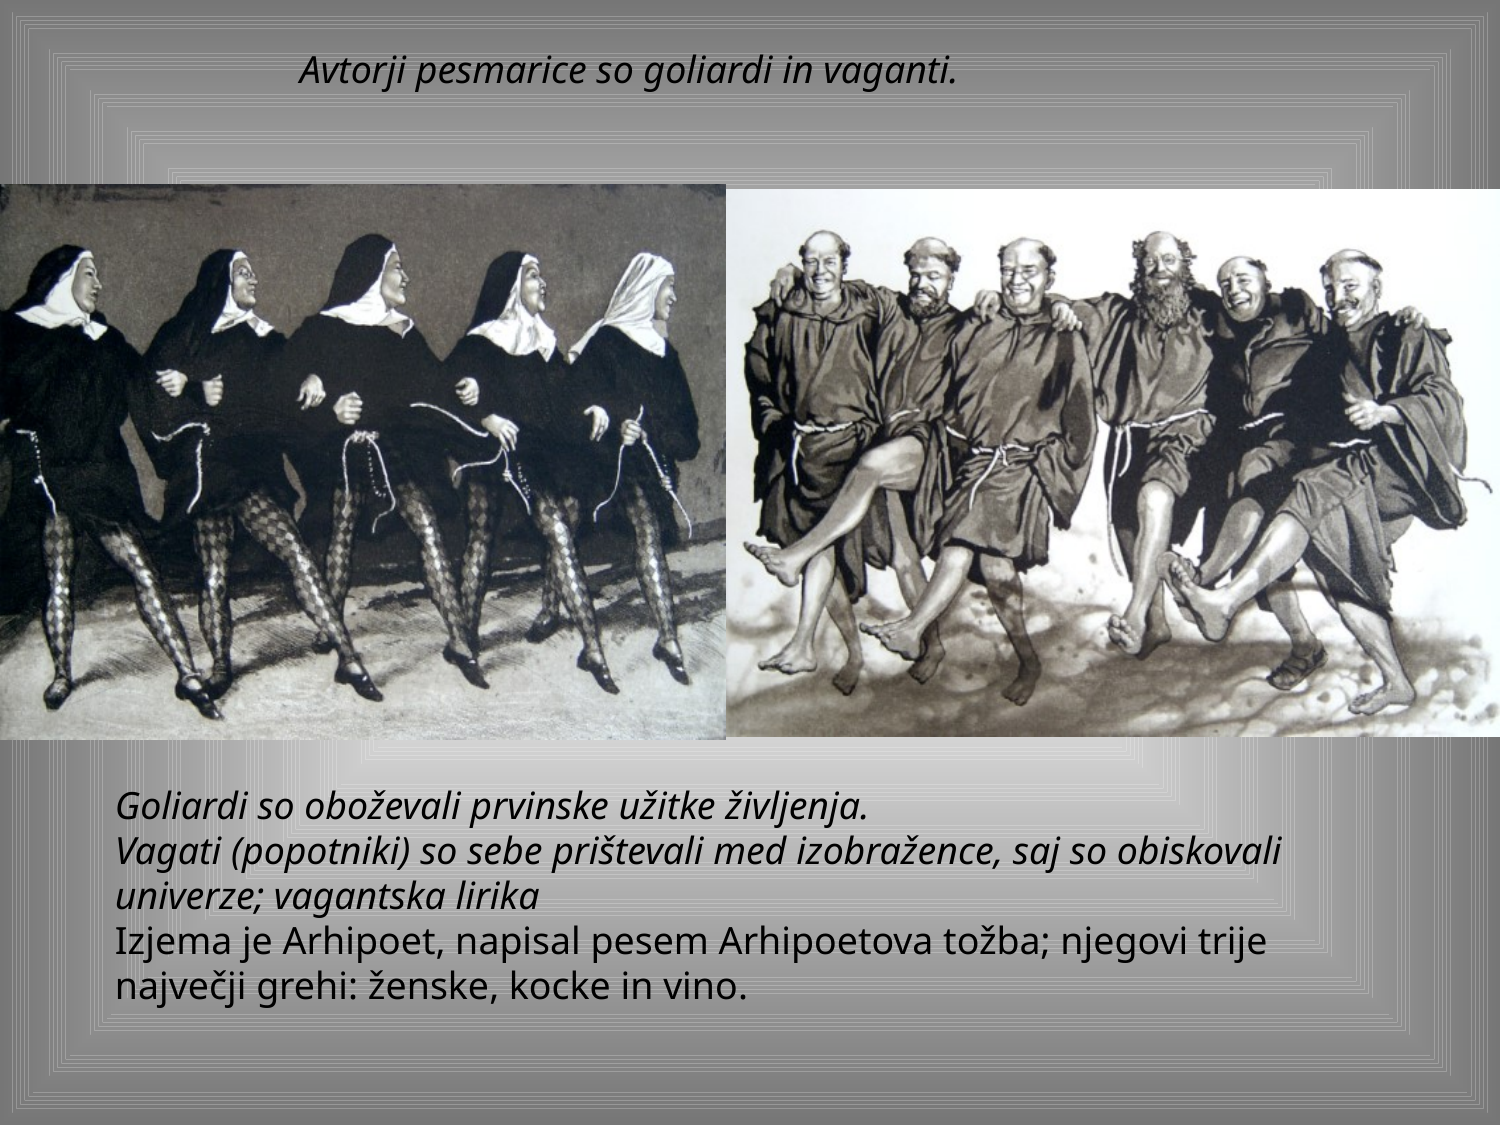

Avtorji pesmarice so goliardi in vaganti.
Goliardi so oboževali prvinske užitke življenja.
Vagati (popotniki) so sebe prištevali med izobražence, saj so obiskovali univerze; vagantska lirika
Izjema je Arhipoet, napisal pesem Arhipoetova tožba; njegovi trije največji grehi: ženske, kocke in vino.